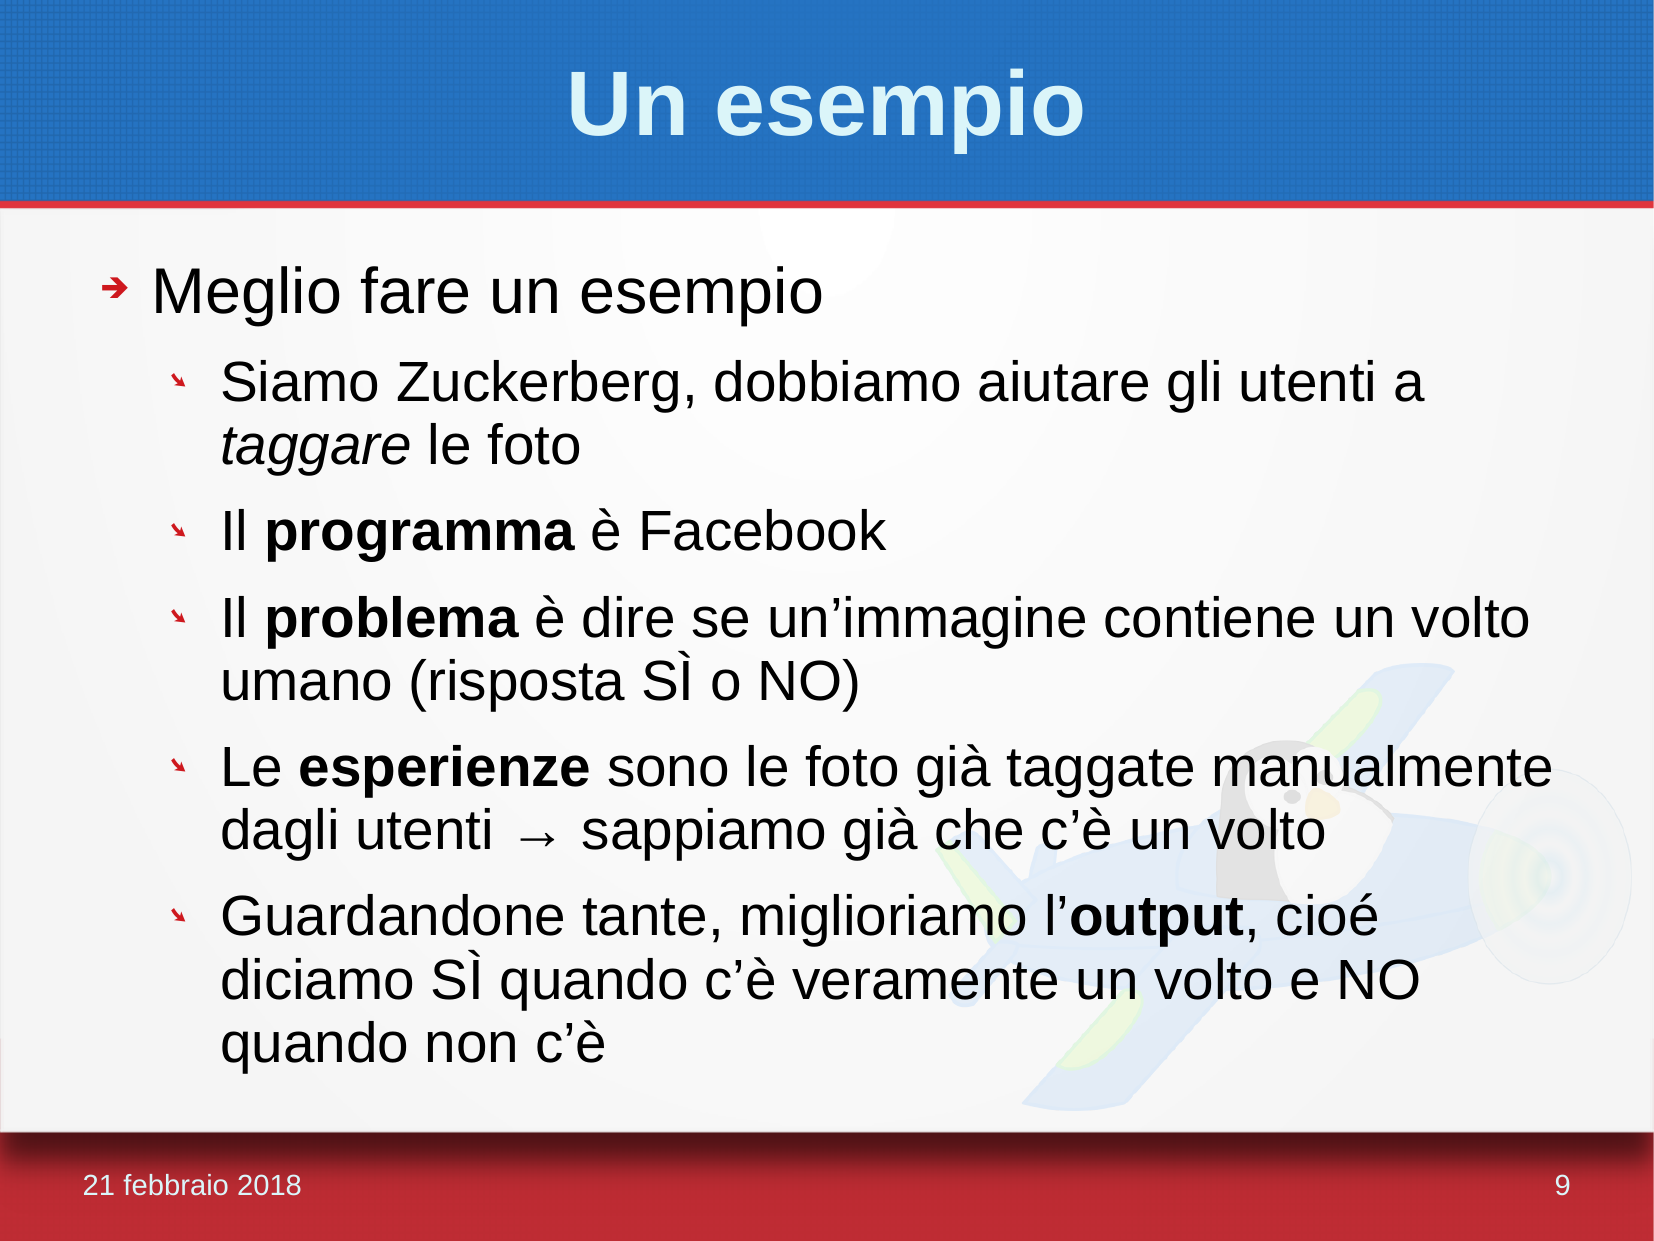

# Un esempio
Meglio fare un esempio
Siamo Zuckerberg, dobbiamo aiutare gli utenti a taggare le foto
Il programma è Facebook
Il problema è dire se un’immagine contiene un volto umano (risposta SÌ o NO)
Le esperienze sono le foto già taggate manualmente dagli utenti → sappiamo già che c’è un volto
Guardandone tante, miglioriamo l’output, cioé diciamo SÌ quando c’è veramente un volto e NO quando non c’è
21 febbraio 2018
9